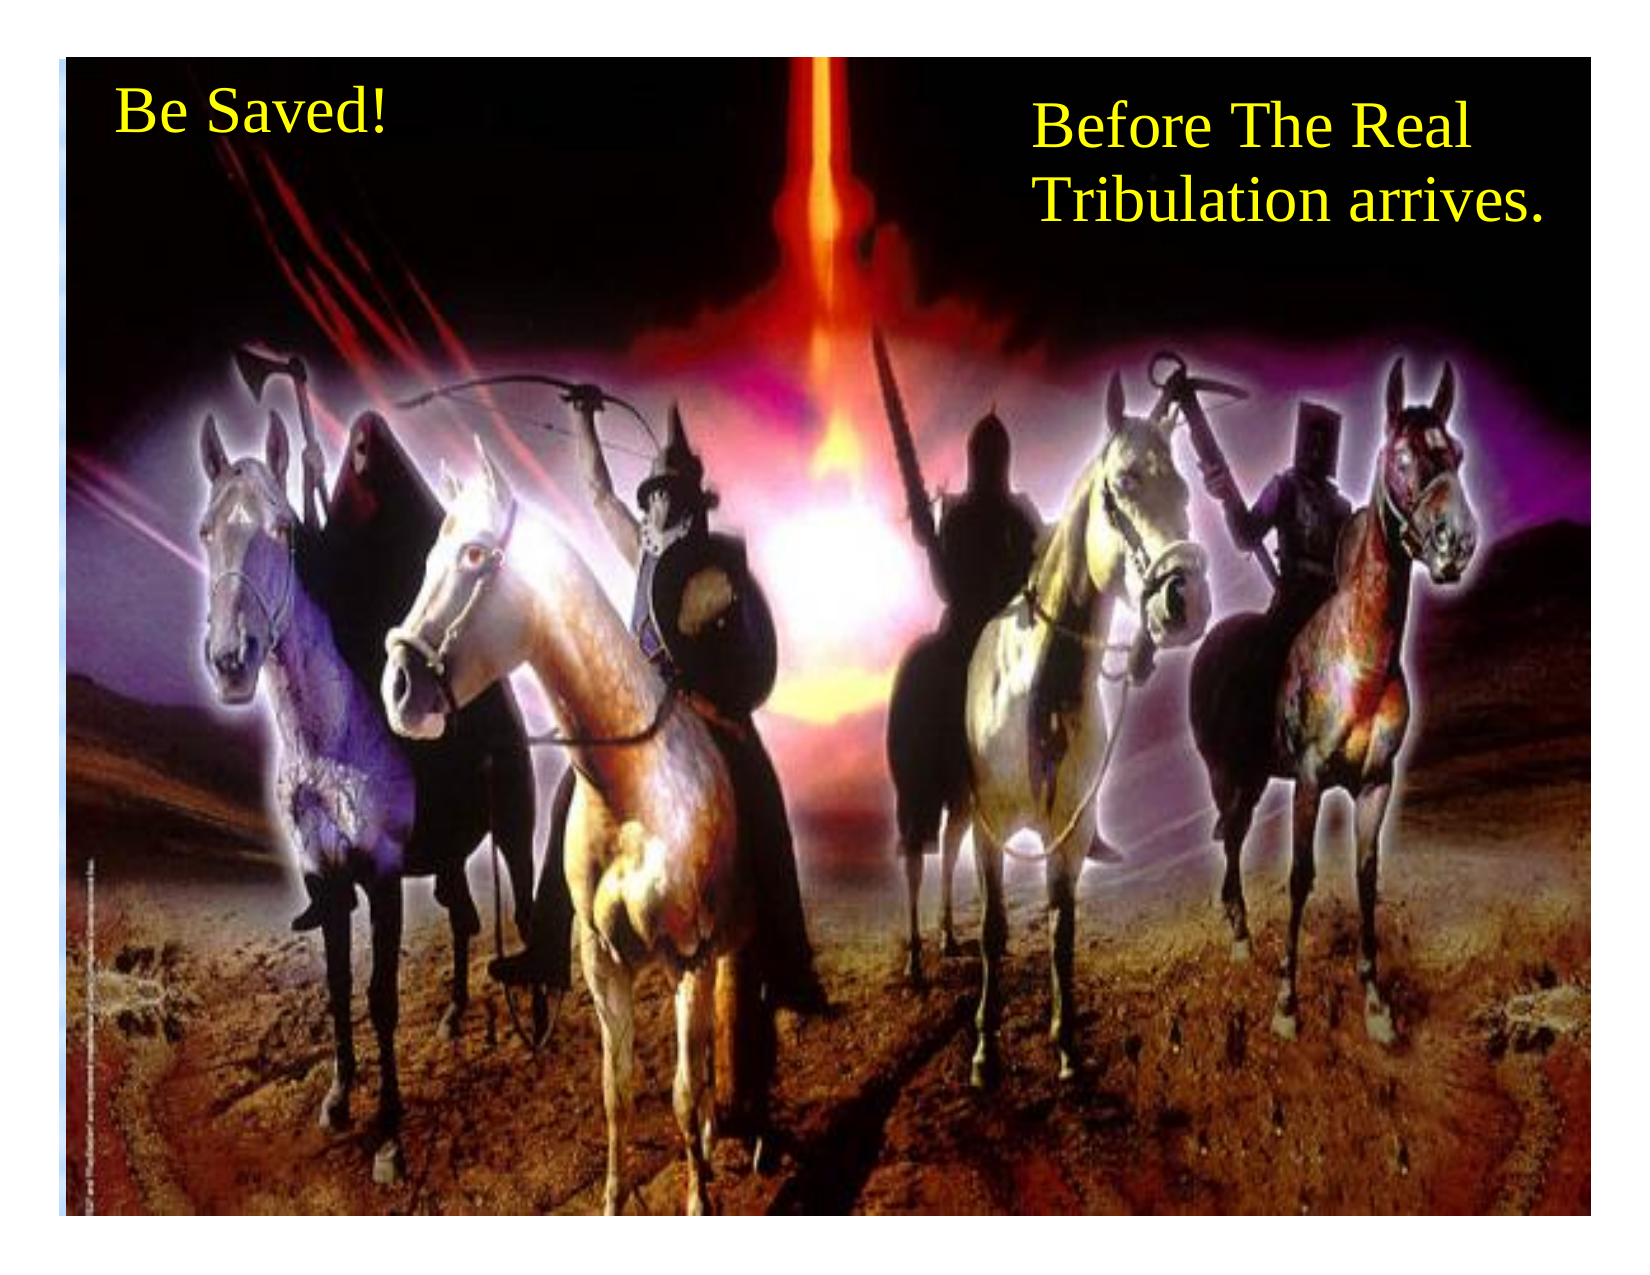

Be Saved!
Before The Real Tribulation arrives.